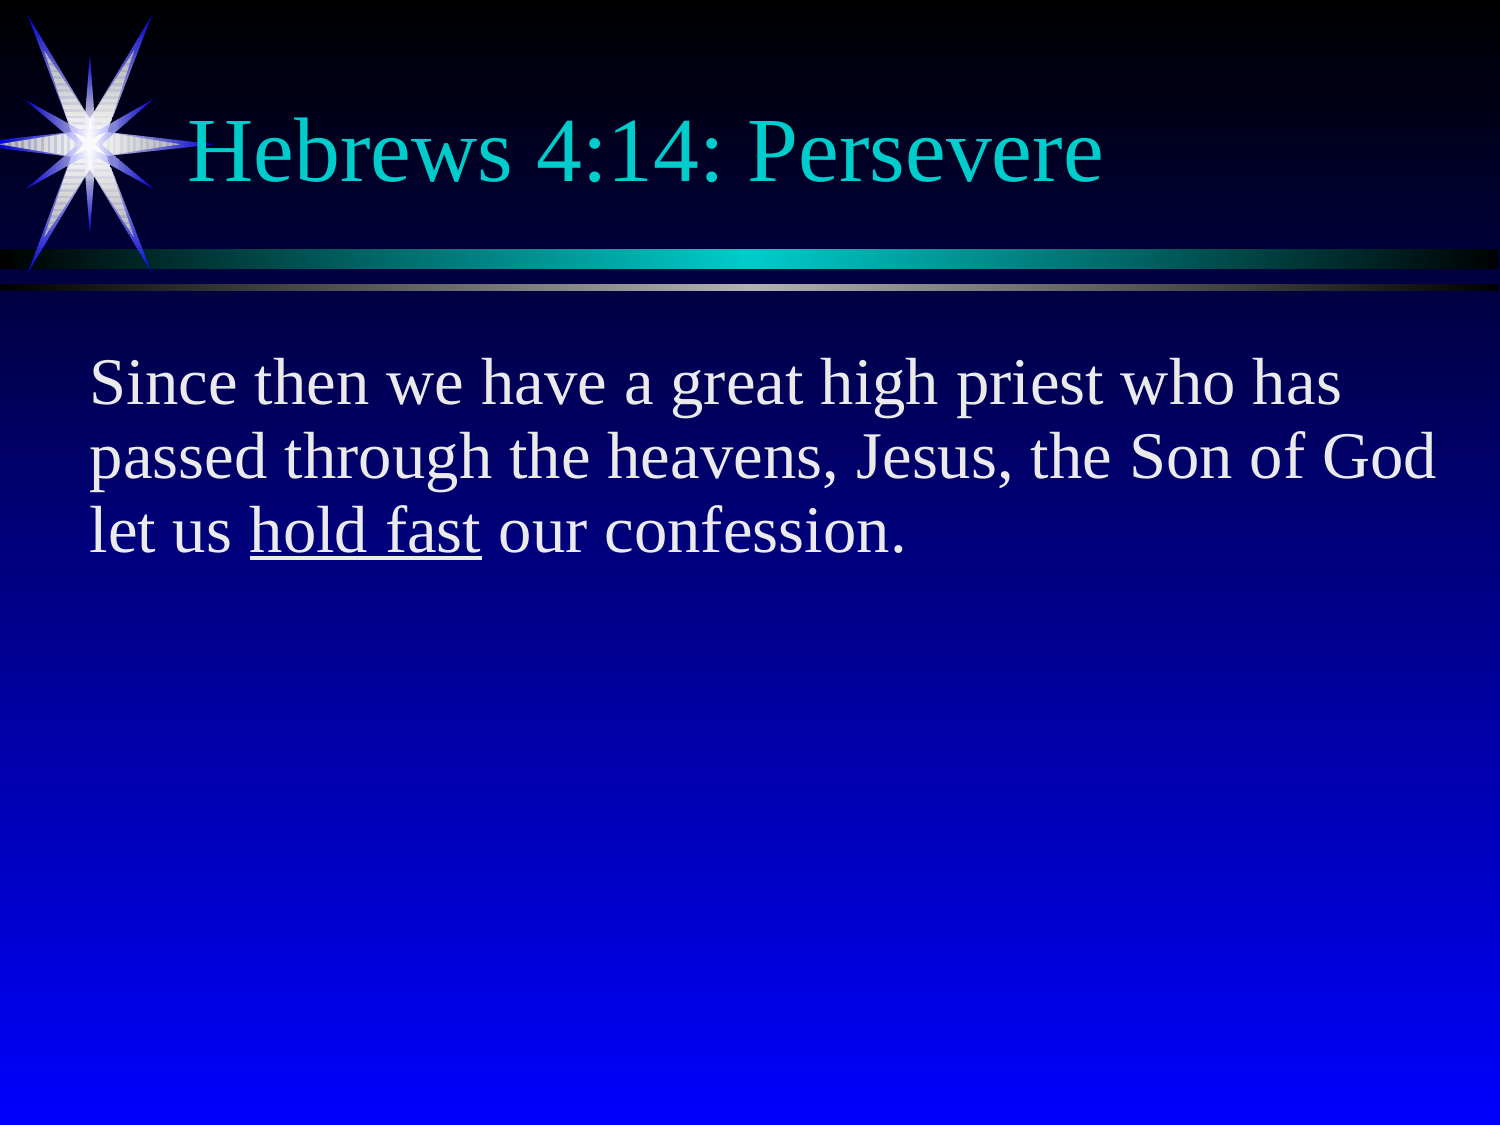

# Hebrews 4:14: Persevere
Since then we have a great high priest who has passed through the heavens, Jesus, the Son of God let us hold fast our confession.